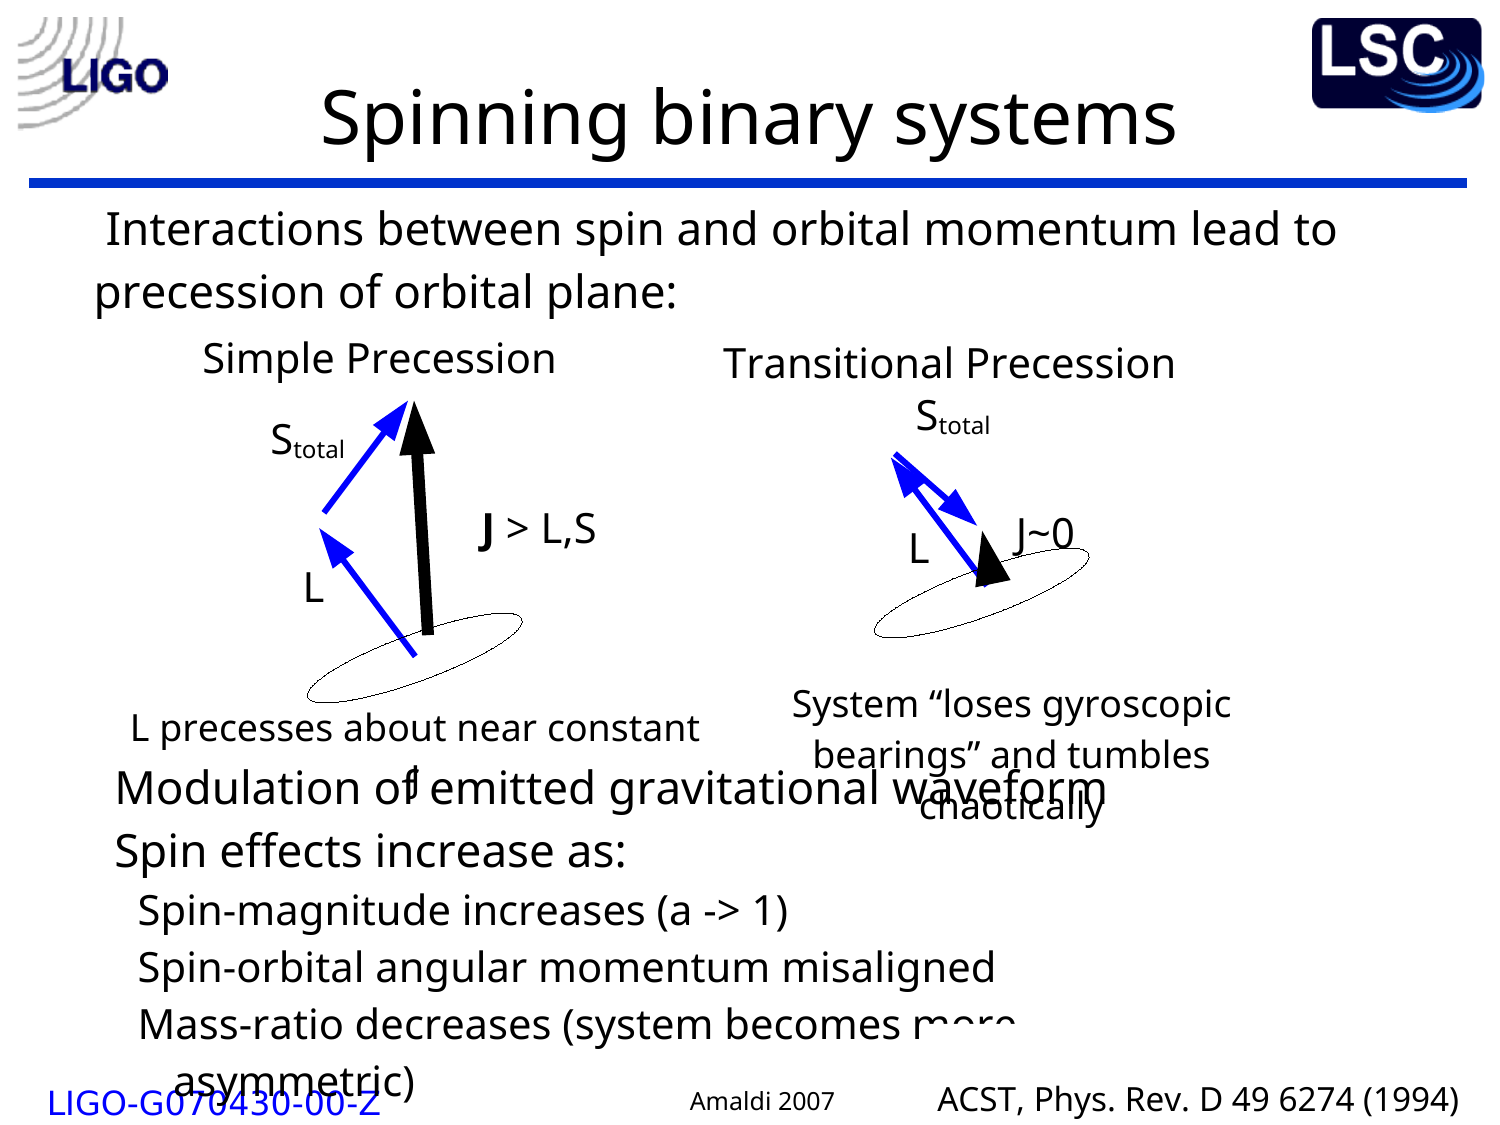

# Spinning binary systems
 Interactions between spin and orbital momentum lead to precession of orbital plane:
Simple Precession
Transitional Precession
Stotal
L
Stotal
J > L,S
J~0
L
System “loses gyroscopic bearings” and tumbles chaotically
L precesses about near constant J
 Modulation of emitted gravitational waveform
 Spin effects increase as:
Spin-magnitude increases (a -> 1)
Spin-orbital angular momentum misaligned
Mass-ratio decreases (system becomes more asymmetric)
ACST, Phys. Rev. D 49 6274 (1994)
Amaldi 2007